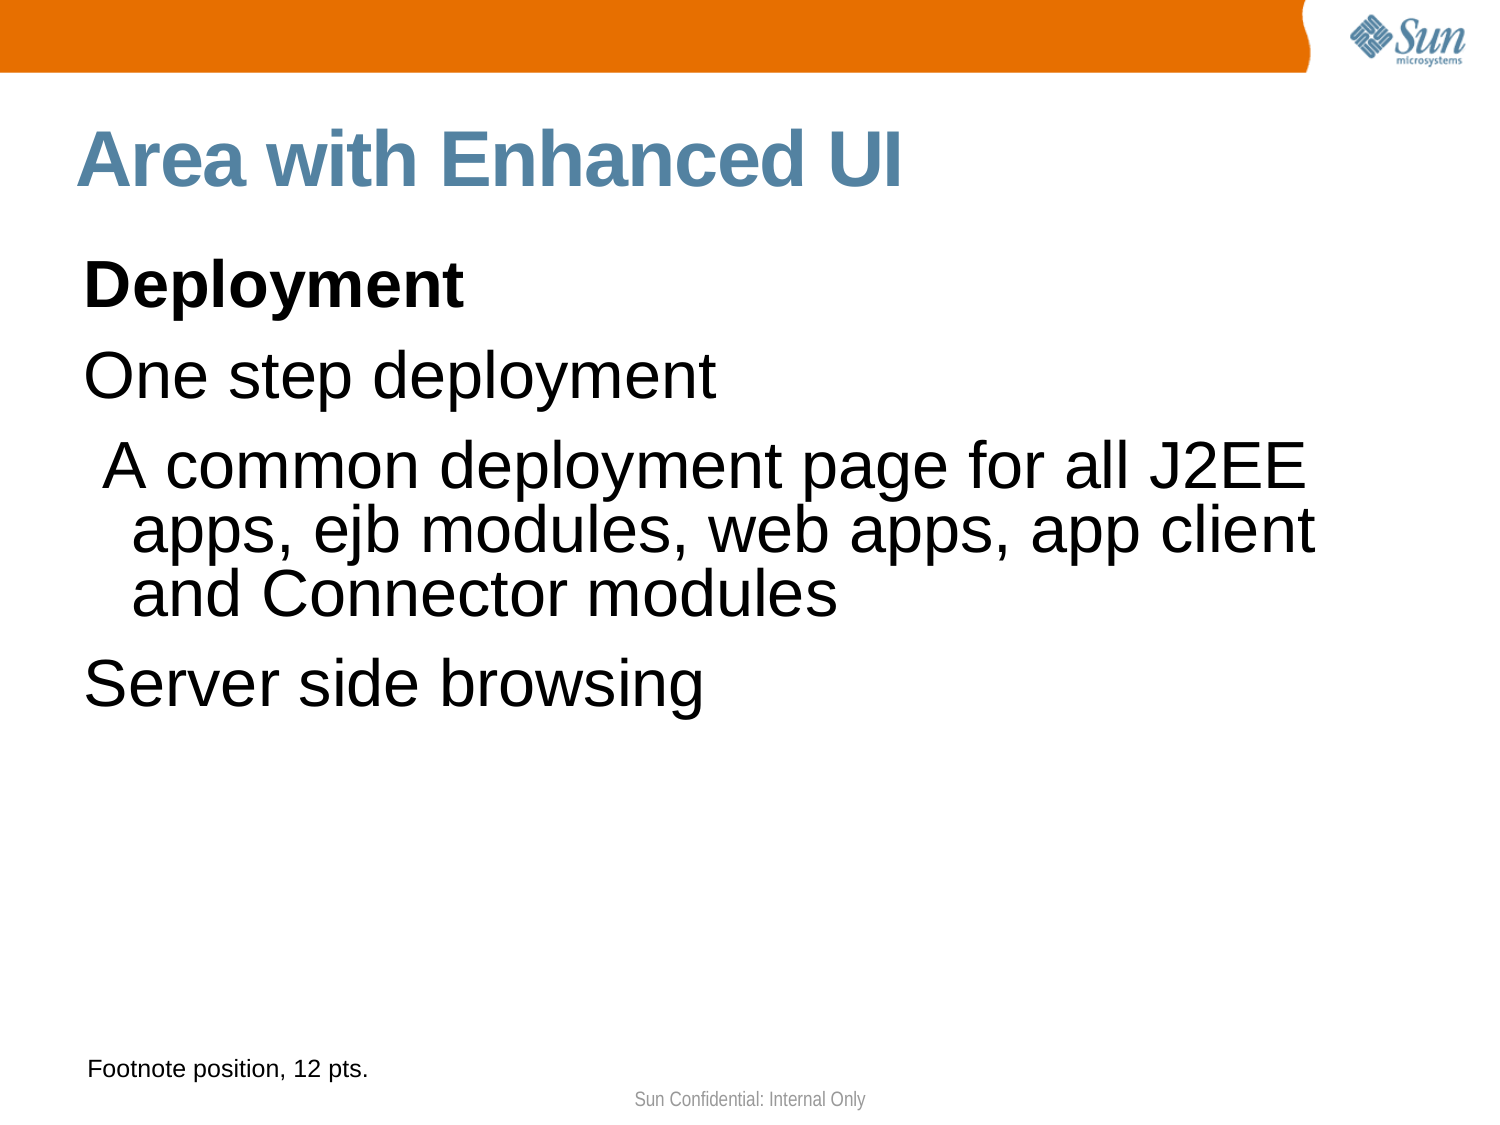

# Area with Enhanced UI
Deployment
One step deployment
 A common deployment page for all J2EE apps, ejb modules, web apps, app client and Connector modules
Server side browsing
Footnote position, 12 pts.